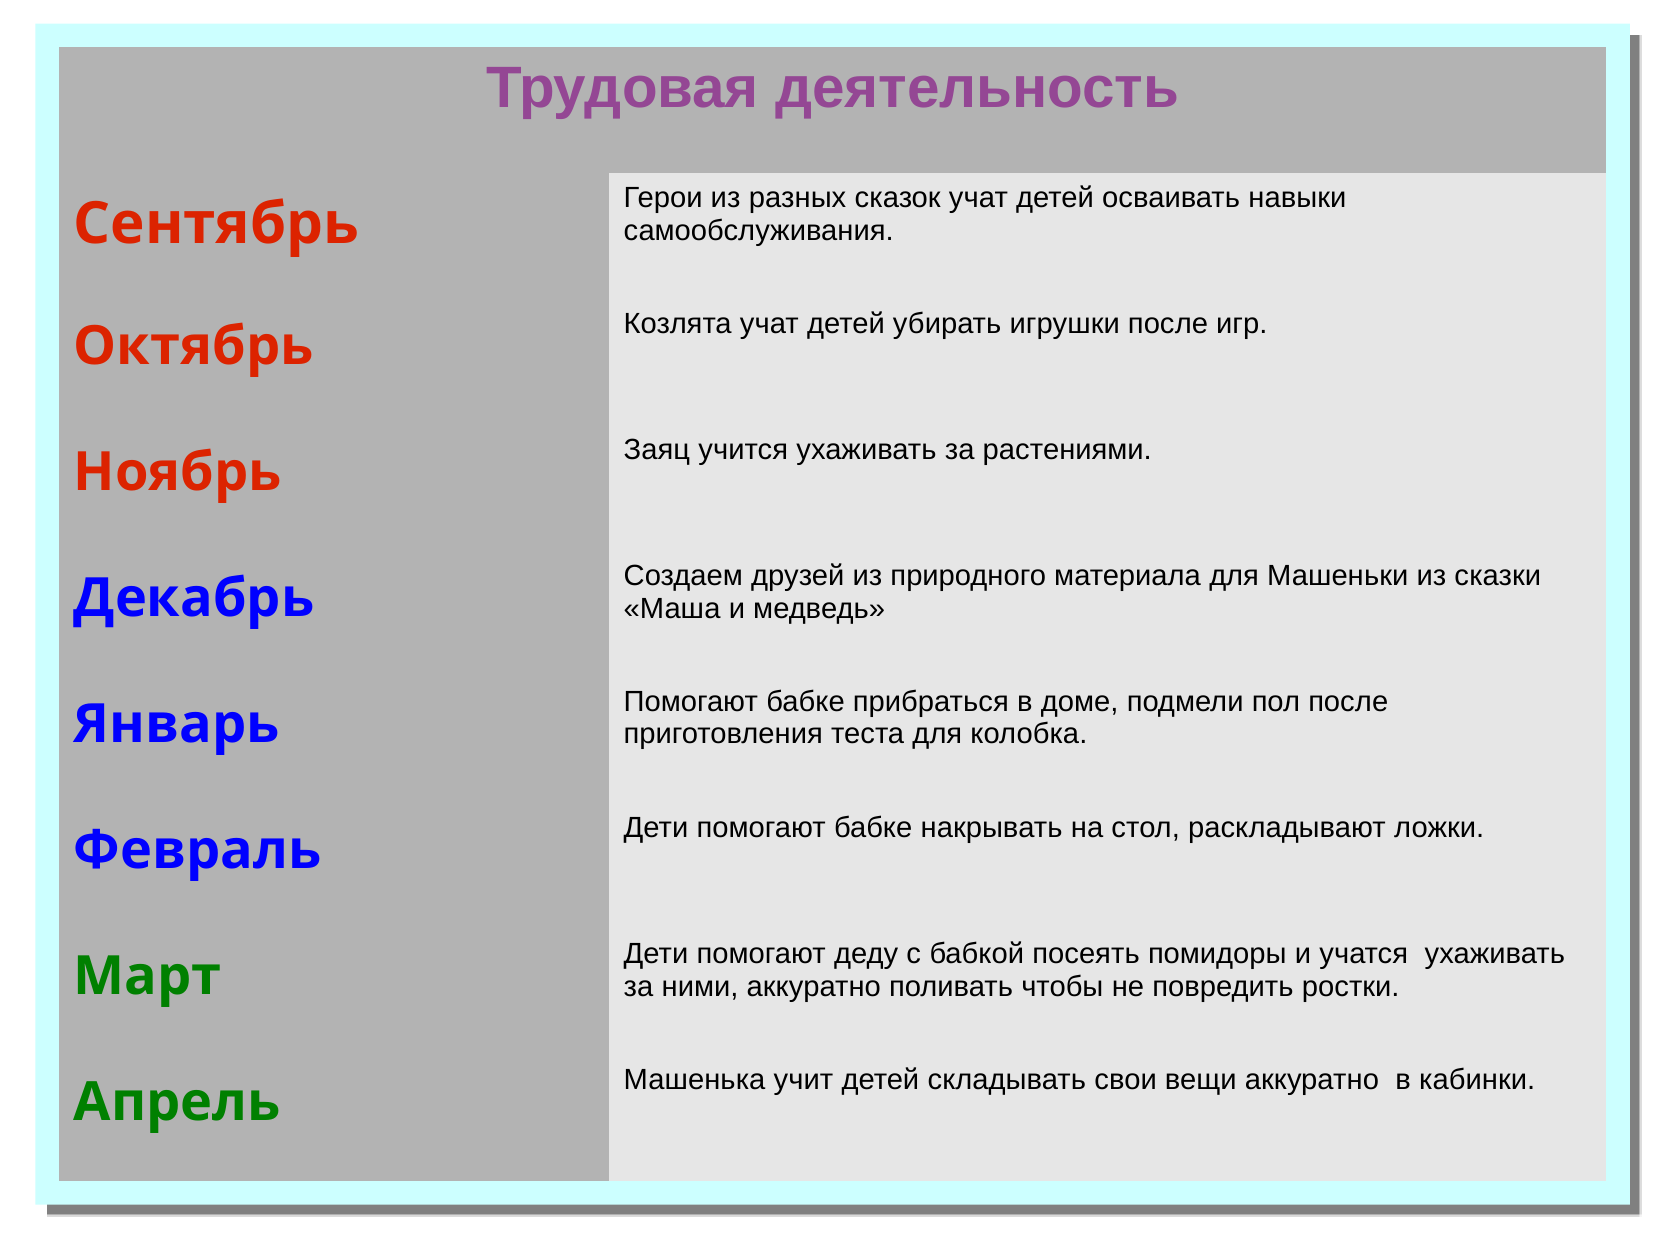

| Трудовая деятельность | |
| --- | --- |
| Сентябрь | Герои из разных сказок учат детей осваивать навыки самообслуживания. |
| Октябрь | Козлята учат детей убирать игрушки после игр. |
| Ноябрь | Заяц учится ухаживать за растениями. |
| Декабрь | Создаем друзей из природного материала для Машеньки из сказки «Маша и медведь» |
| Январь | Помогают бабке прибраться в доме, подмели пол после приготовления теста для колобка. |
| Февраль | Дети помогают бабке накрывать на стол, раскладывают ложки. |
| Март | Дети помогают деду с бабкой посеять помидоры и учатся ухаживать за ними, аккуратно поливать чтобы не повредить ростки. |
| Апрель | Машенька учит детей складывать свои вещи аккуратно в кабинки. |